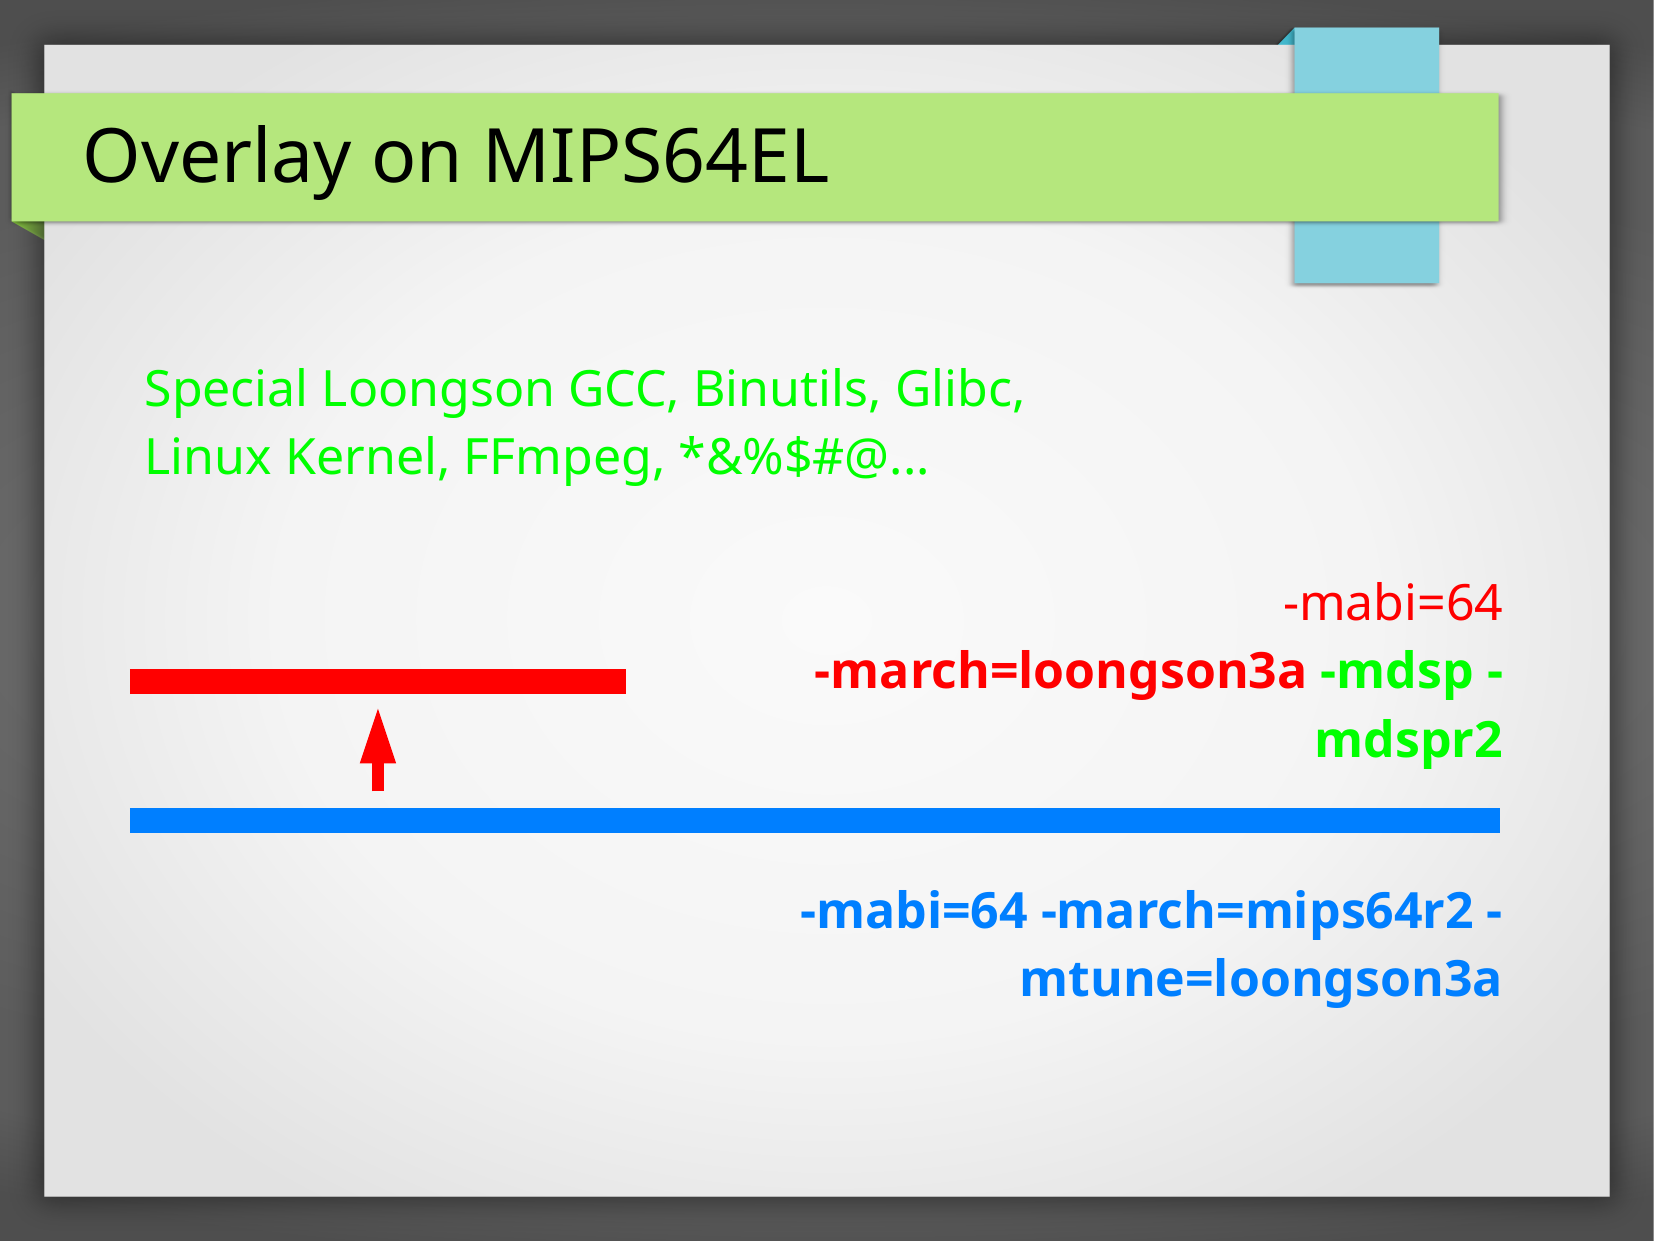

# Overlay on MIPS64EL
Special Loongson GCC, Binutils, Glibc, Linux Kernel, FFmpeg, *&%$#@...
-mabi=64
-march=loongson3a -mdsp -mdspr2
-mabi=64 -march=mips64r2 -mtune=loongson3a